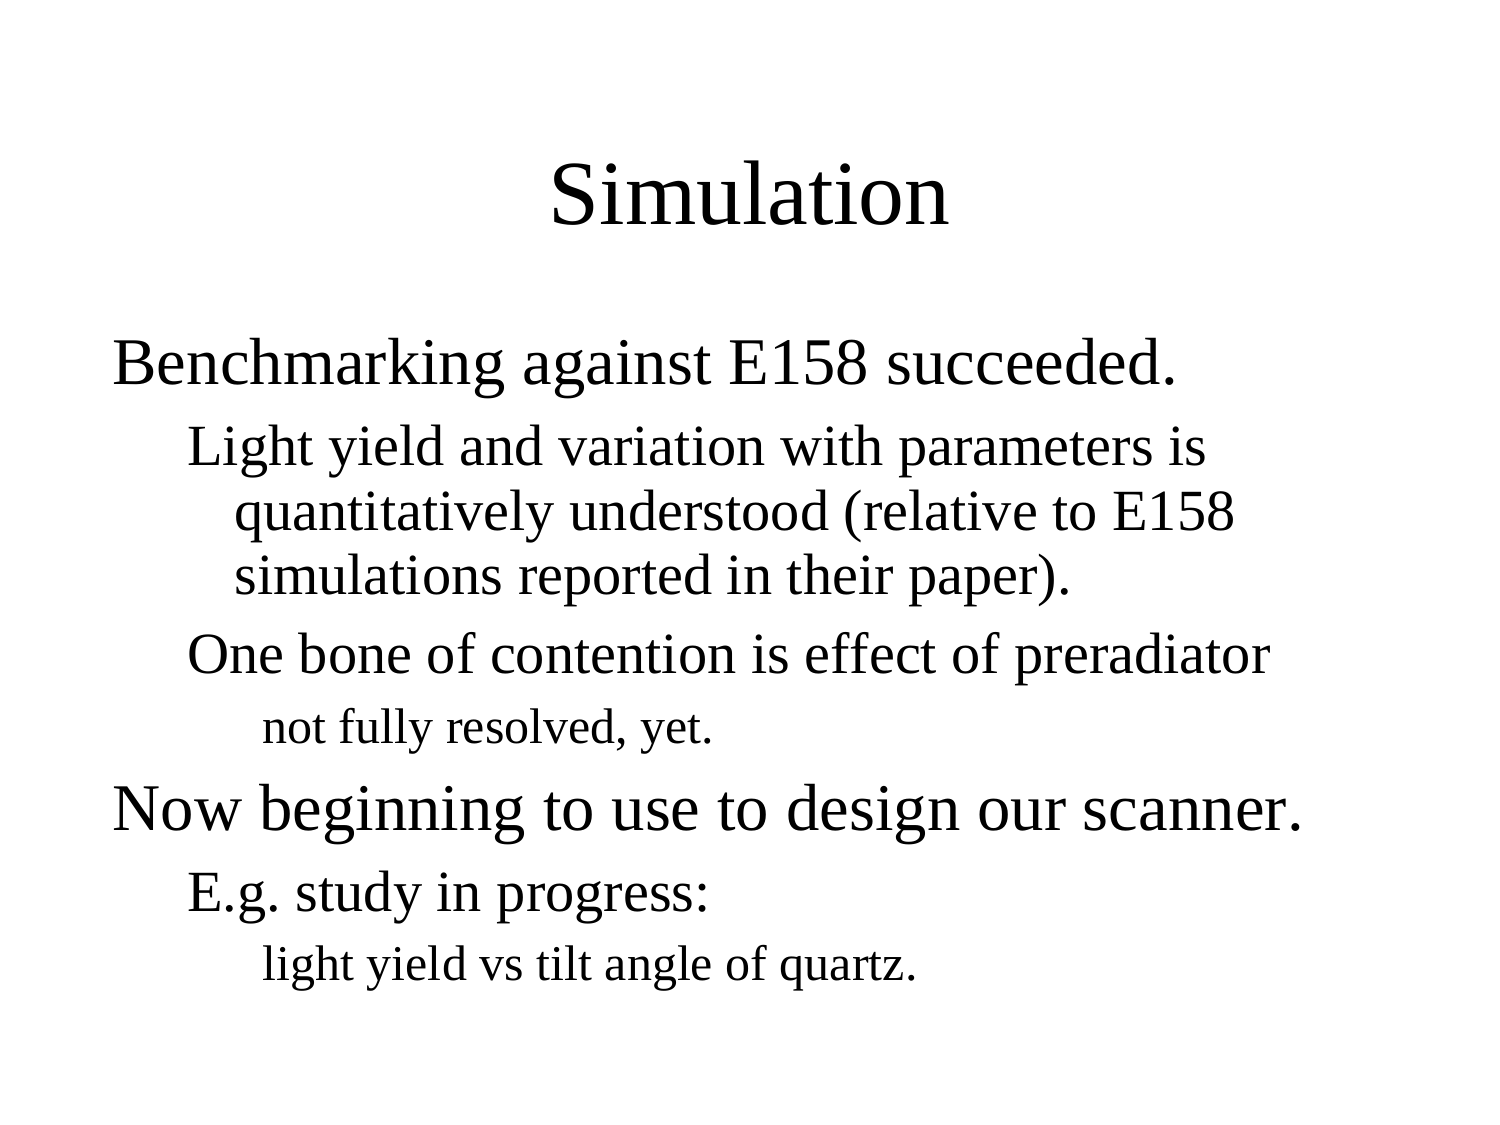

# Simulation
Benchmarking against E158 succeeded.
Light yield and variation with parameters is quantitatively understood (relative to E158 simulations reported in their paper).
One bone of contention is effect of preradiator
not fully resolved, yet.
Now beginning to use to design our scanner.
E.g. study in progress:
light yield vs tilt angle of quartz.